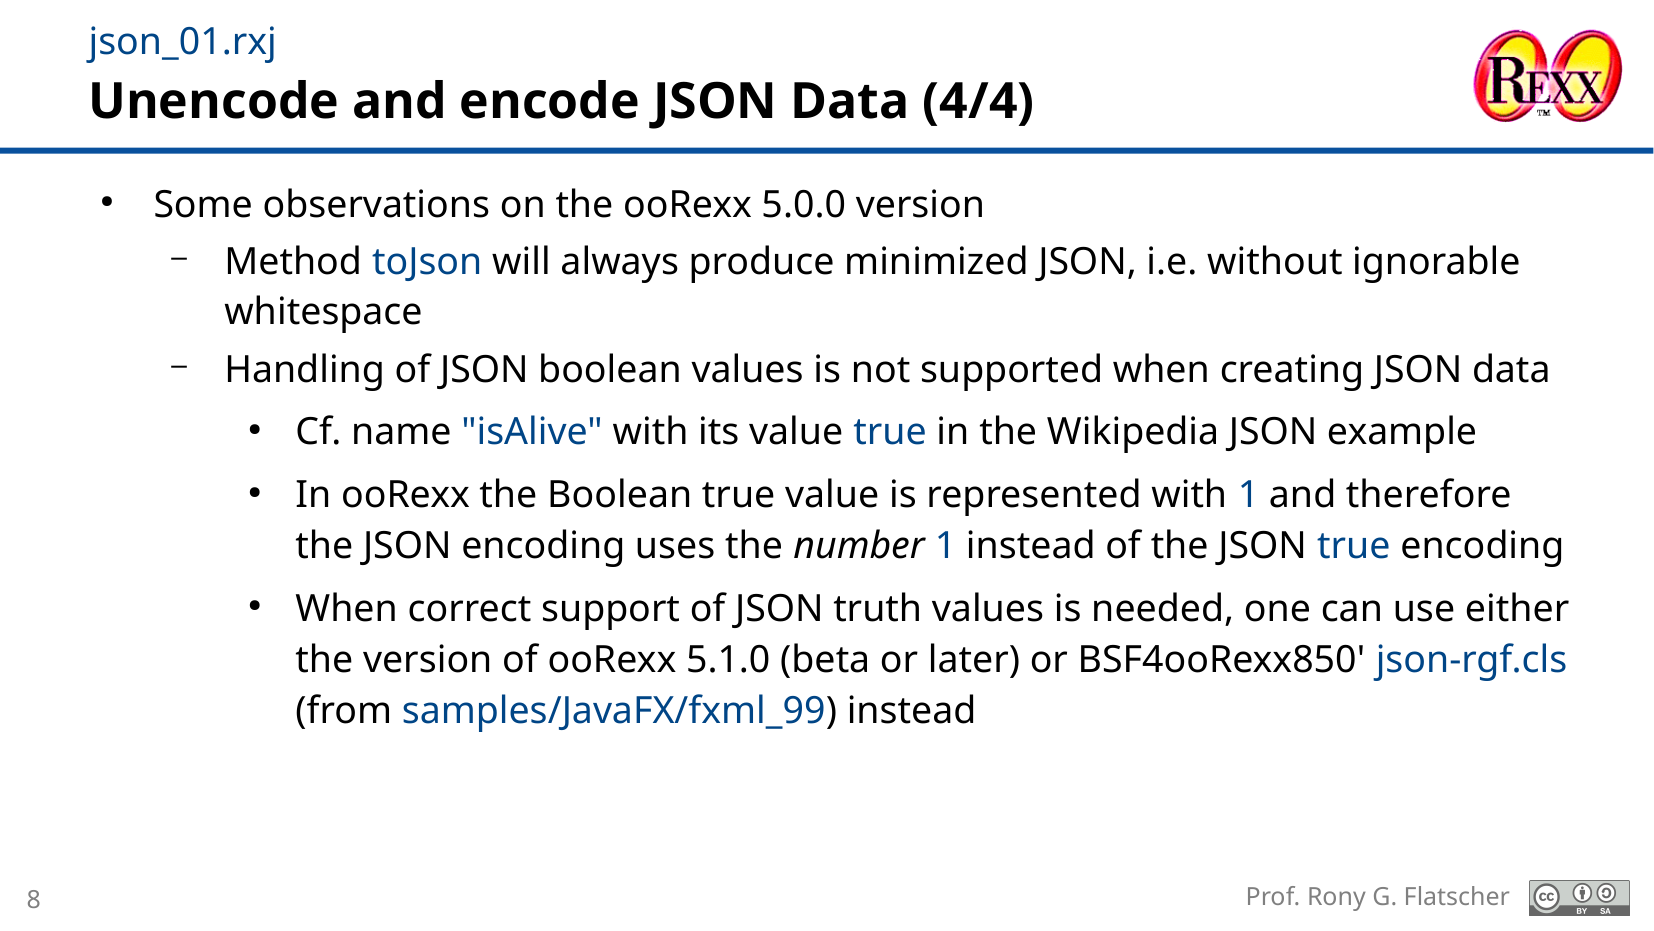

# json_01.rxj Unencode and encode JSON Data (4/4)
Some observations on the ooRexx 5.0.0 version
Method toJson will always produce minimized JSON, i.e. without ignorable whitespace
Handling of JSON boolean values is not supported when creating JSON data
Cf. name "isAlive" with its value true in the Wikipedia JSON example
In ooRexx the Boolean true value is represented with 1 and therefore the JSON encoding uses the number 1 instead of the JSON true encoding
When correct support of JSON truth values is needed, one can use either the version of ooRexx 5.1.0 (beta or later) or BSF4ooRexx850' json-rgf.cls (from samples/JavaFX/fxml_99) instead